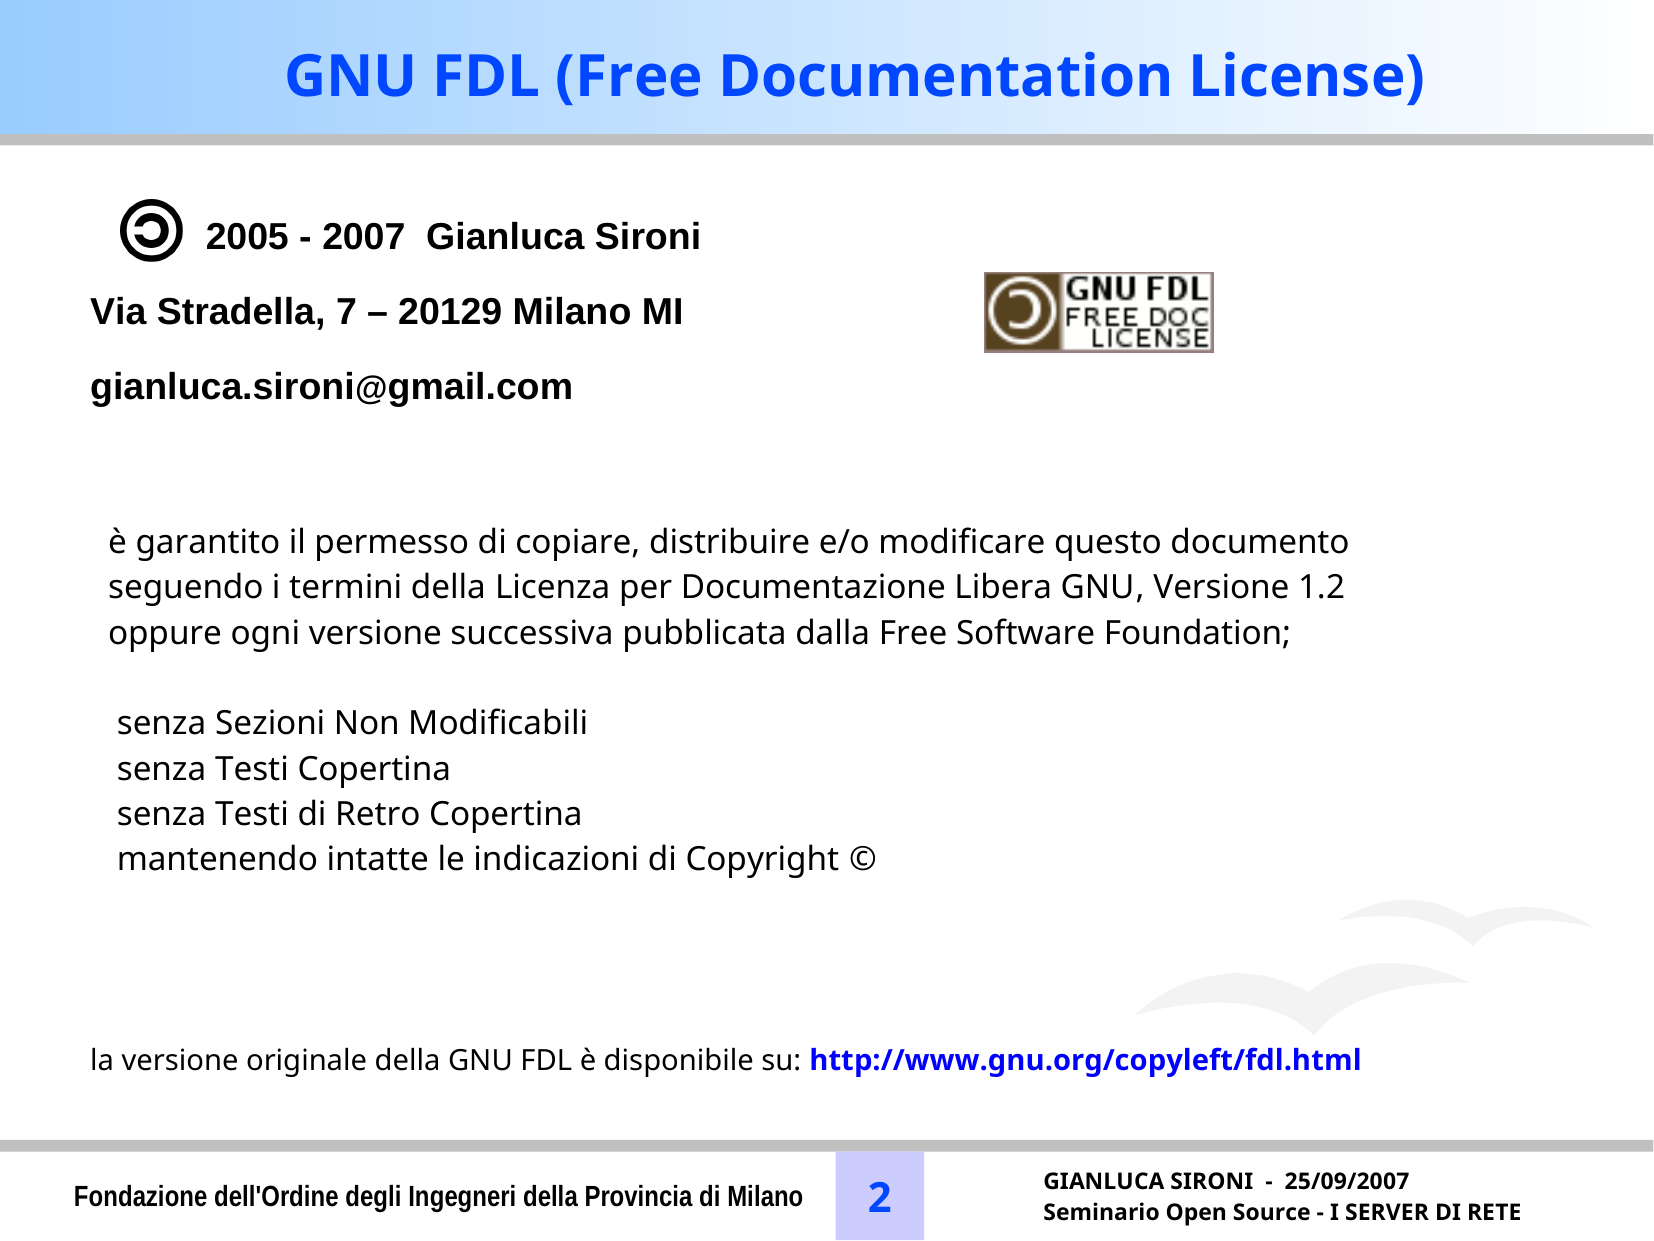

# GNU FDL (Free Documentation License)
 2005 - 2007 Gianluca Sironi
Via Stradella, 7 – 20129 Milano MI
gianluca.sironi@gmail.com
è garantito il permesso di copiare, distribuire e/o modificare questo documento
seguendo i termini della Licenza per Documentazione Libera GNU, Versione 1.2
oppure ogni versione successiva pubblicata dalla Free Software Foundation;
senza Sezioni Non Modificabili
senza Testi Copertina
senza Testi di Retro Copertina
mantenendo intatte le indicazioni di Copyright ©
la versione originale della GNU FDL è disponibile su: http://www.gnu.org/copyleft/fdl.html